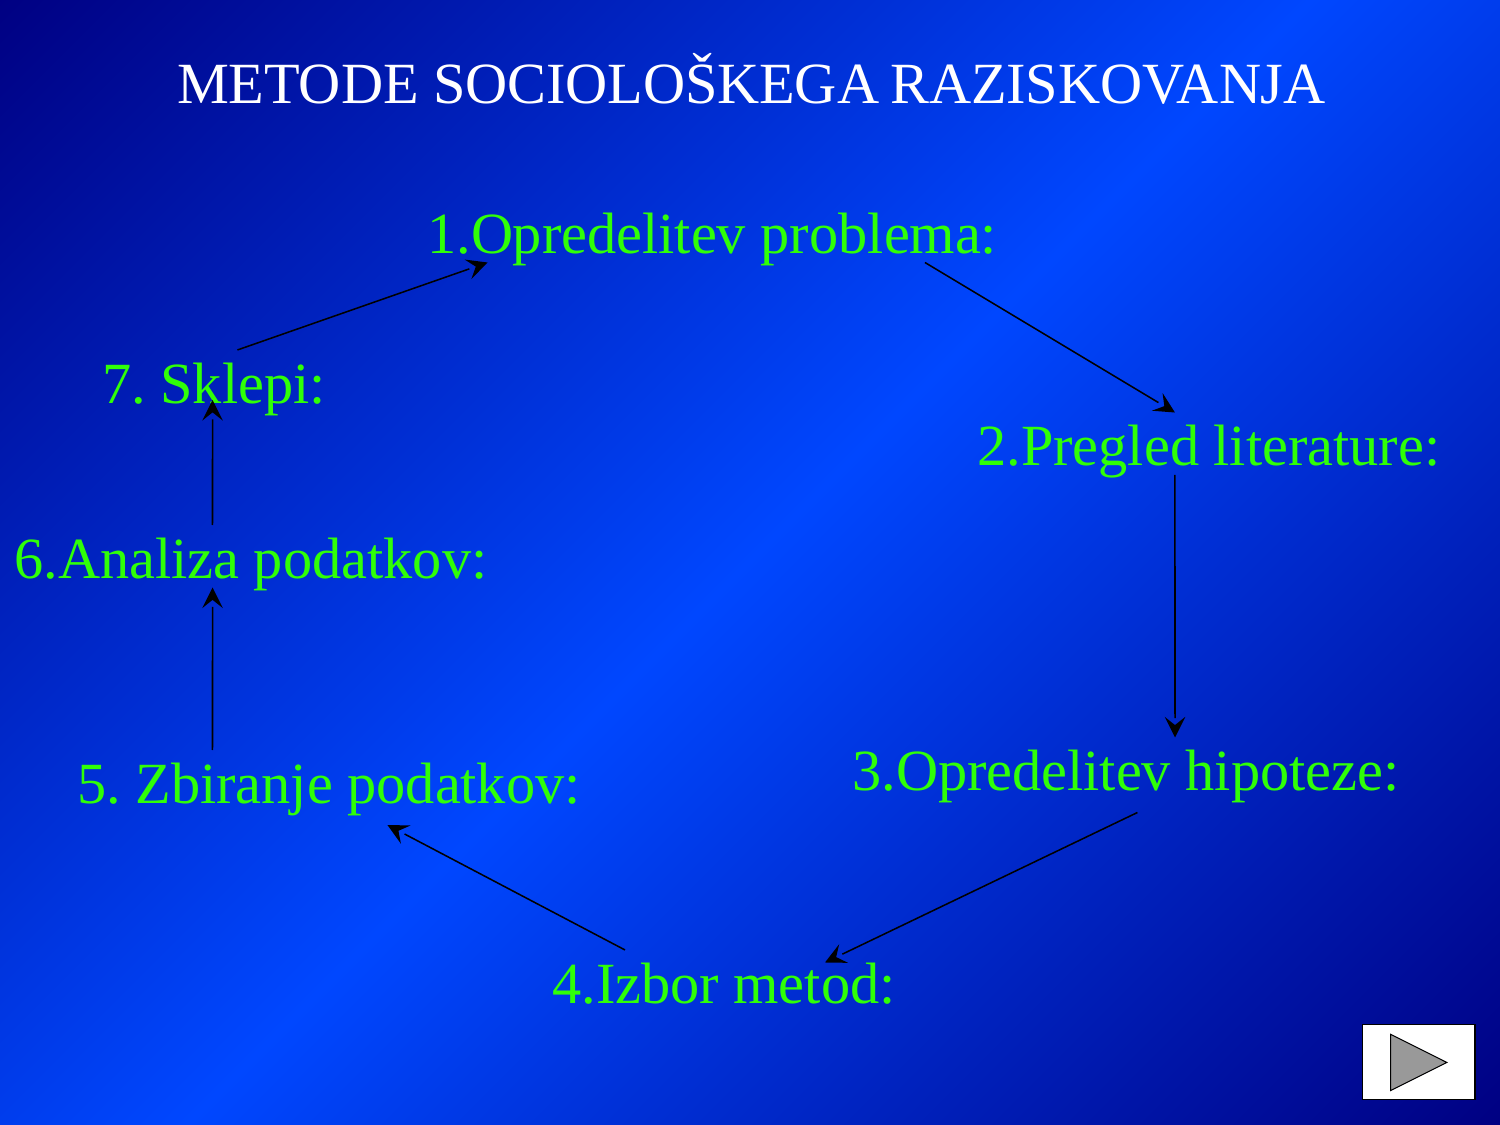

METODE SOCIOLOŠKEGA RAZISKOVANJA
1.Opredelitev problema:
7. Sklepi:
2.Pregled literature:
6.Analiza podatkov:
3.Opredelitev hipoteze:
5. Zbiranje podatkov:
4.Izbor metod: